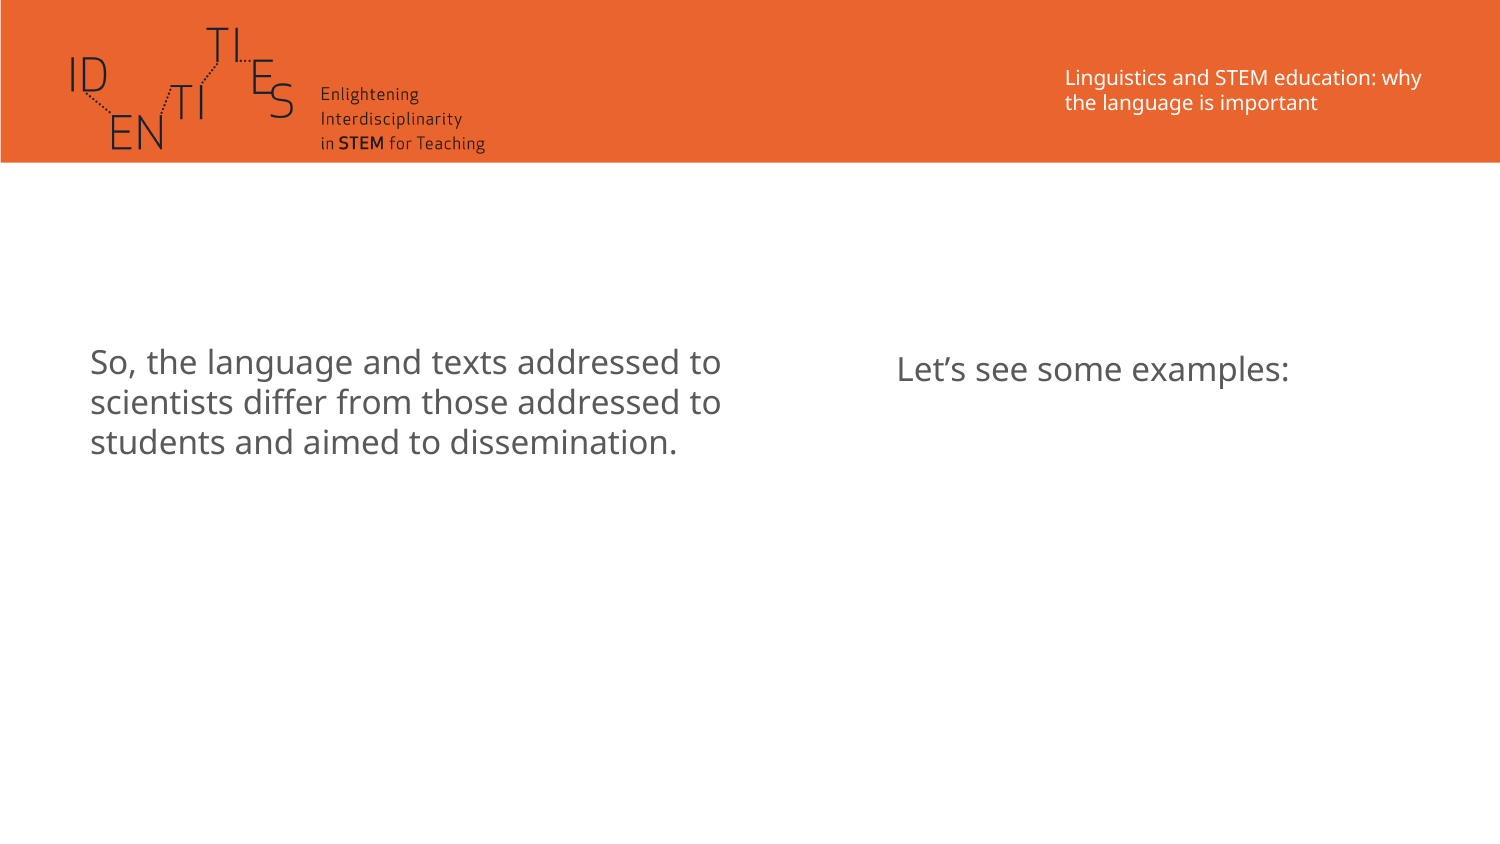

#
Linguistics and STEM education: why the language is important
So, the language and texts addressed to scientists differ from those addressed to students and aimed to dissemination.
Let’s see some examples: